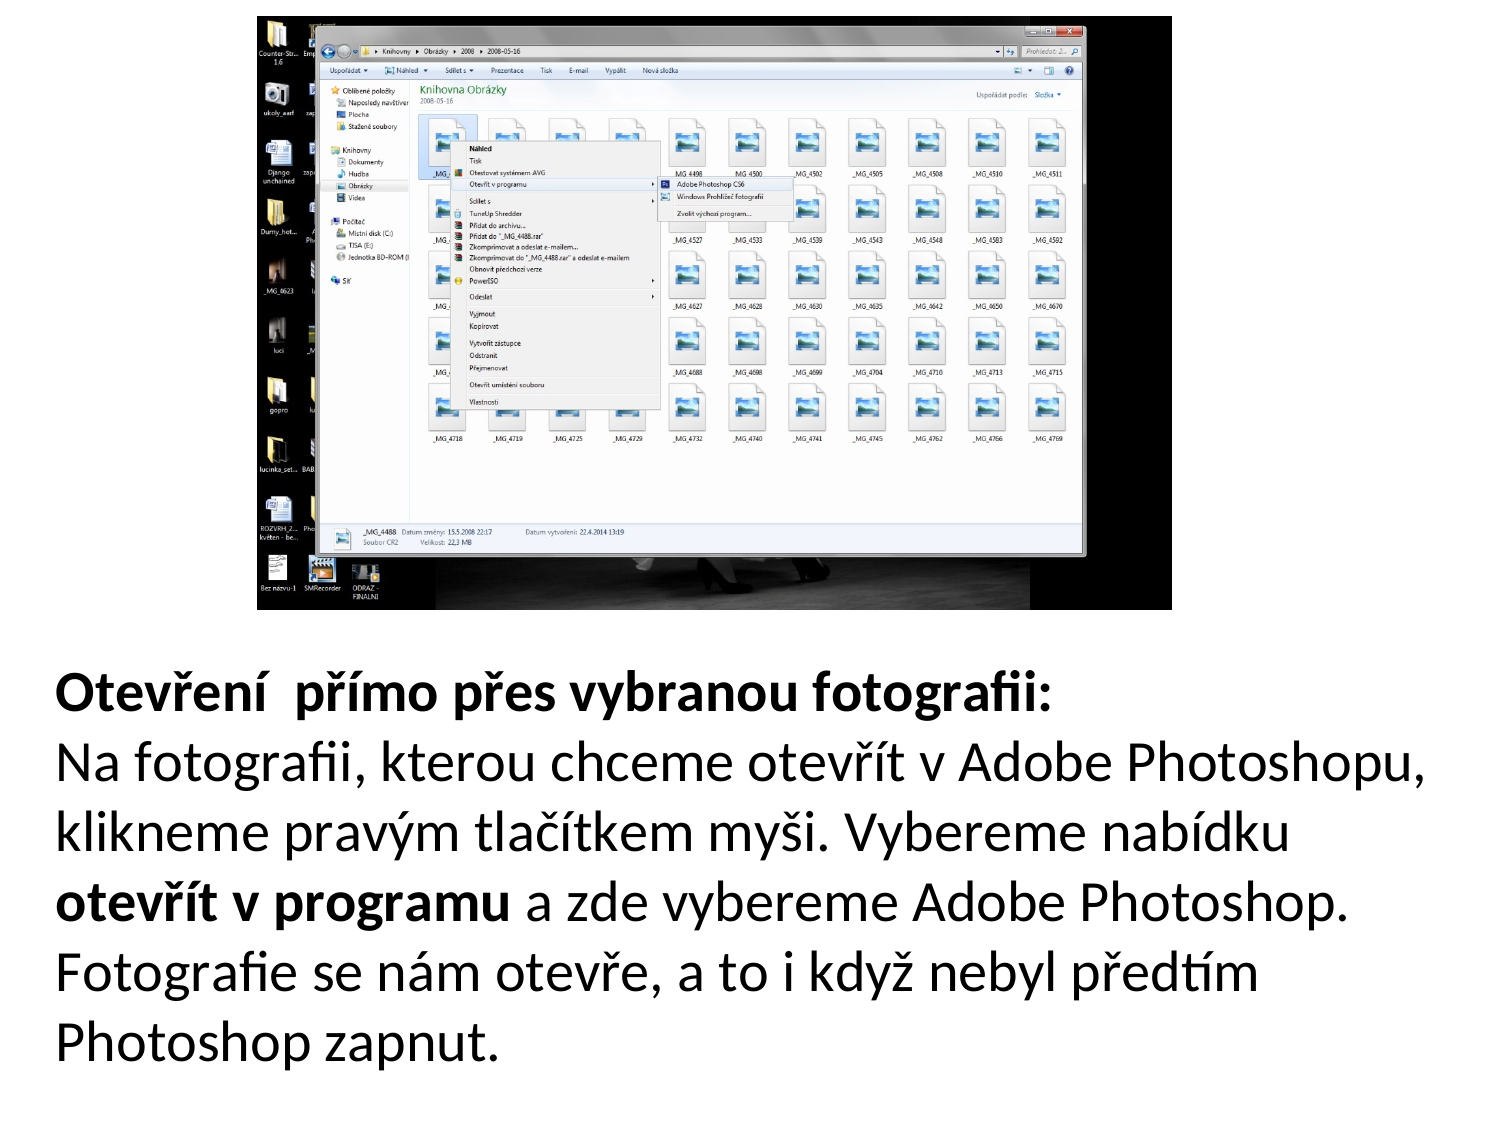

Otevření přímo přes vybranou fotografii:
Na fotografii, kterou chceme otevřít v Adobe Photoshopu, klikneme pravým tlačítkem myši. Vybereme nabídku otevřít v programu a zde vybereme Adobe Photoshop. Fotografie se nám otevře, a to i když nebyl předtím Photoshop zapnut.